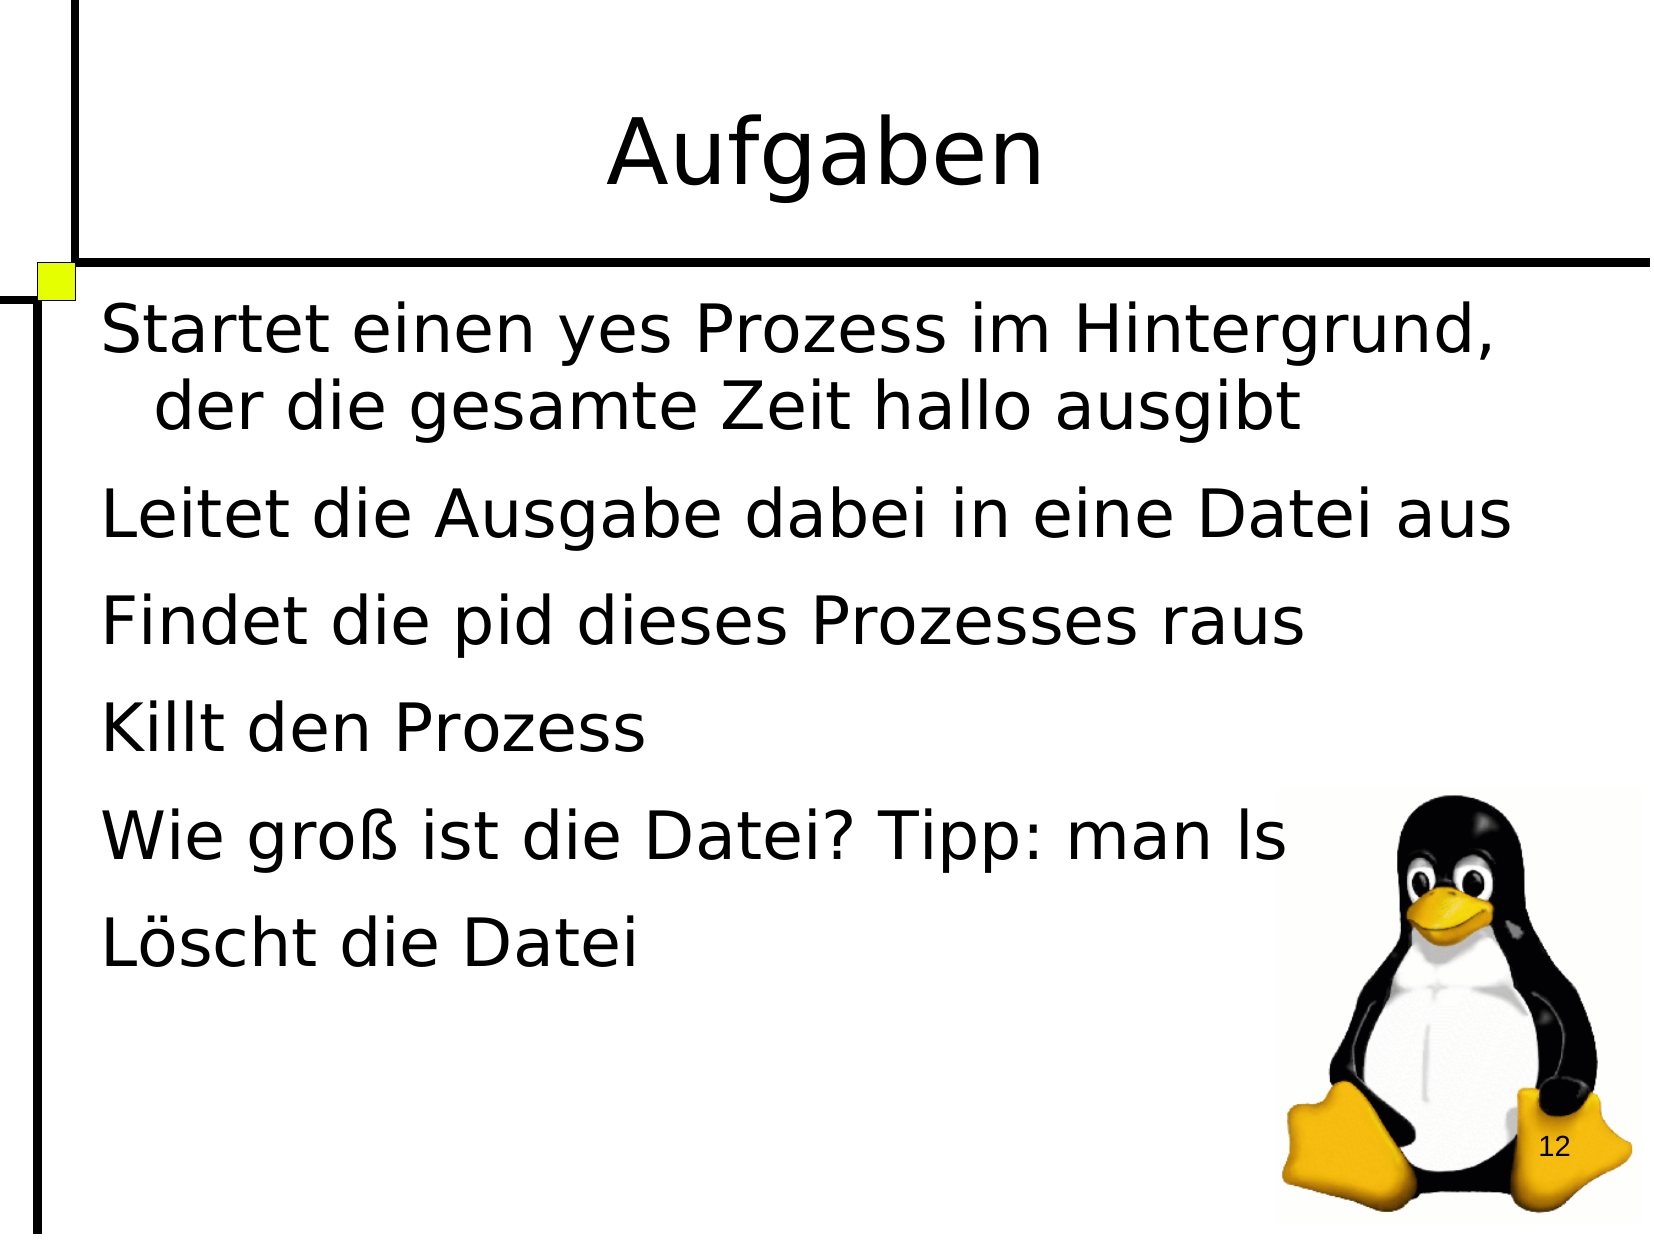

# Aufgaben
Startet einen yes Prozess im Hintergrund, der die gesamte Zeit hallo ausgibt
Leitet die Ausgabe dabei in eine Datei aus
Findet die pid dieses Prozesses raus
Killt den Prozess
Wie groß ist die Datei? Tipp: man ls
Löscht die Datei
12